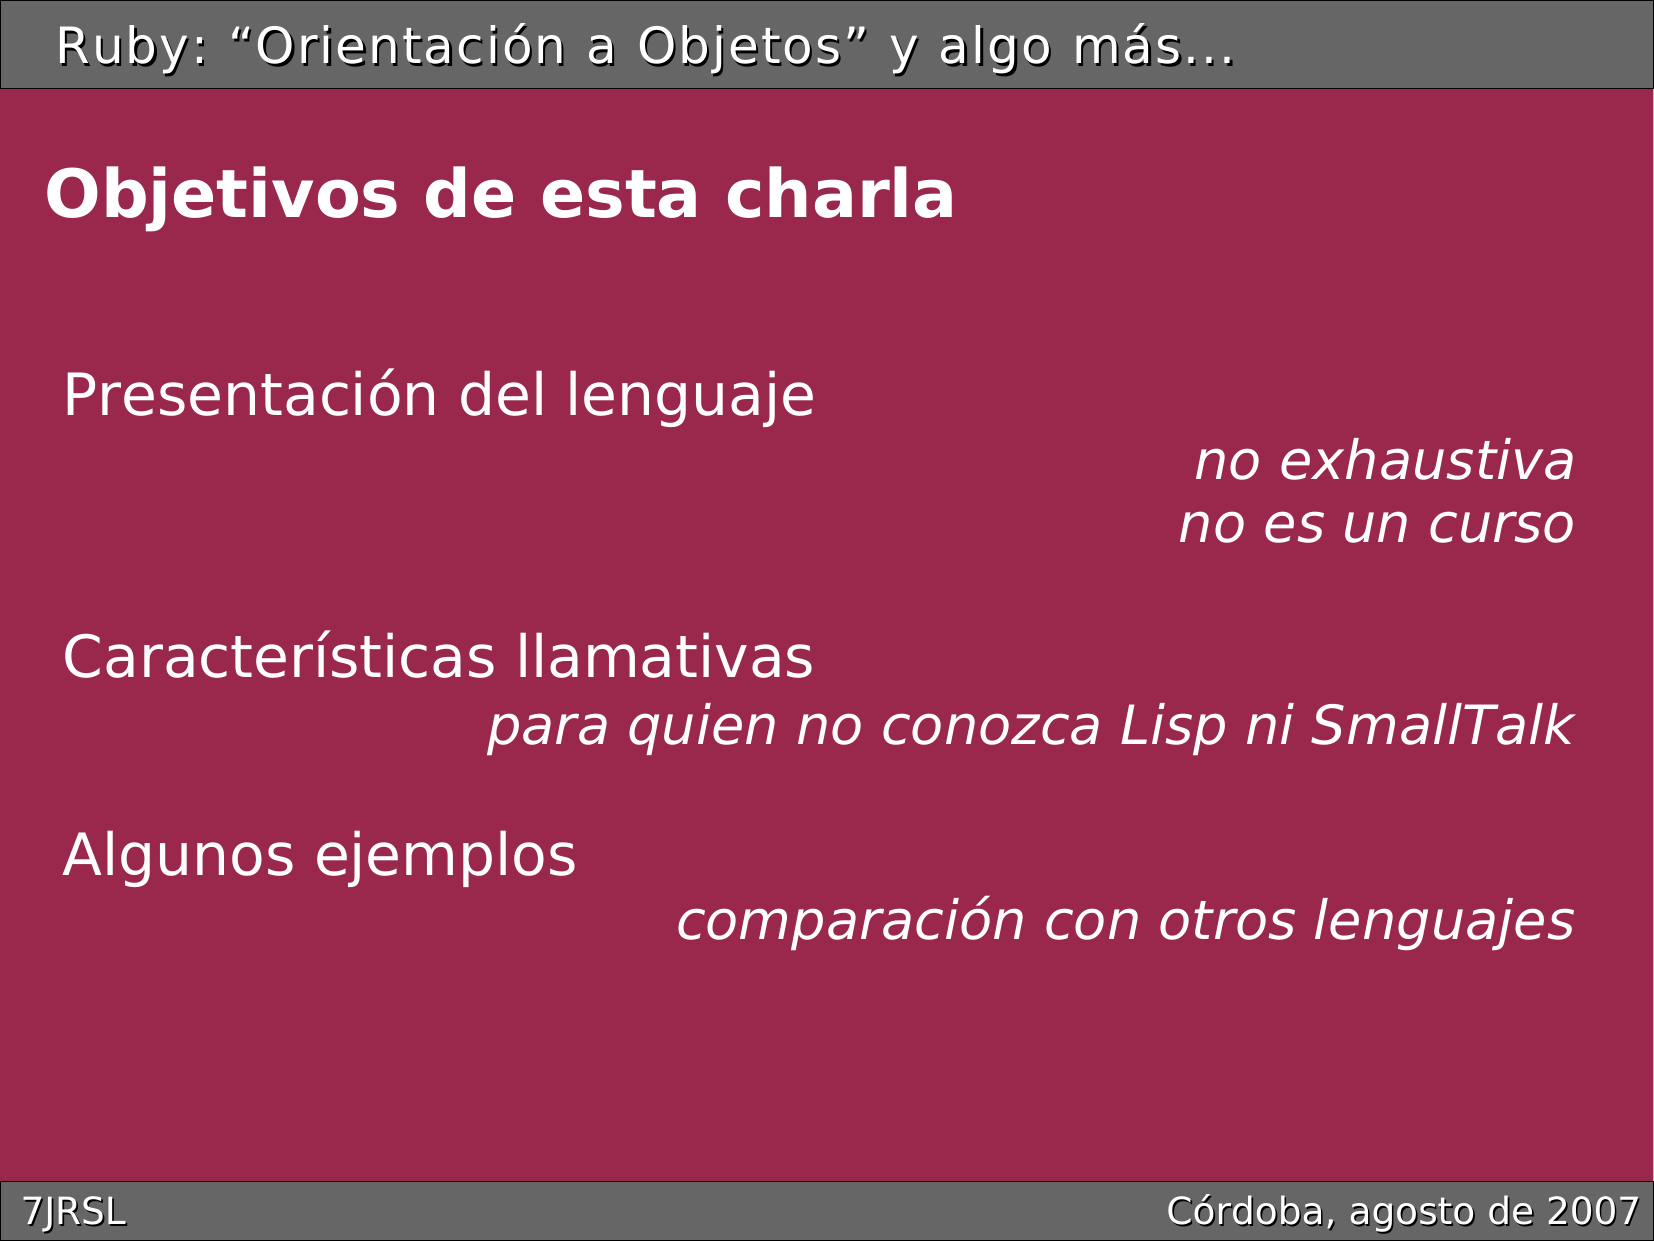

Ruby: “Orientación a Objetos” y algo más...
Objetivos de esta charla
 Presentación del lenguaje
 no exhaustiva
no es un curso
 Características llamativas
						para quien no conozca Lisp ni SmallTalk
 Algunos ejemplos
comparación con otros lenguajes
7JRSL
Córdoba, agosto de 2007